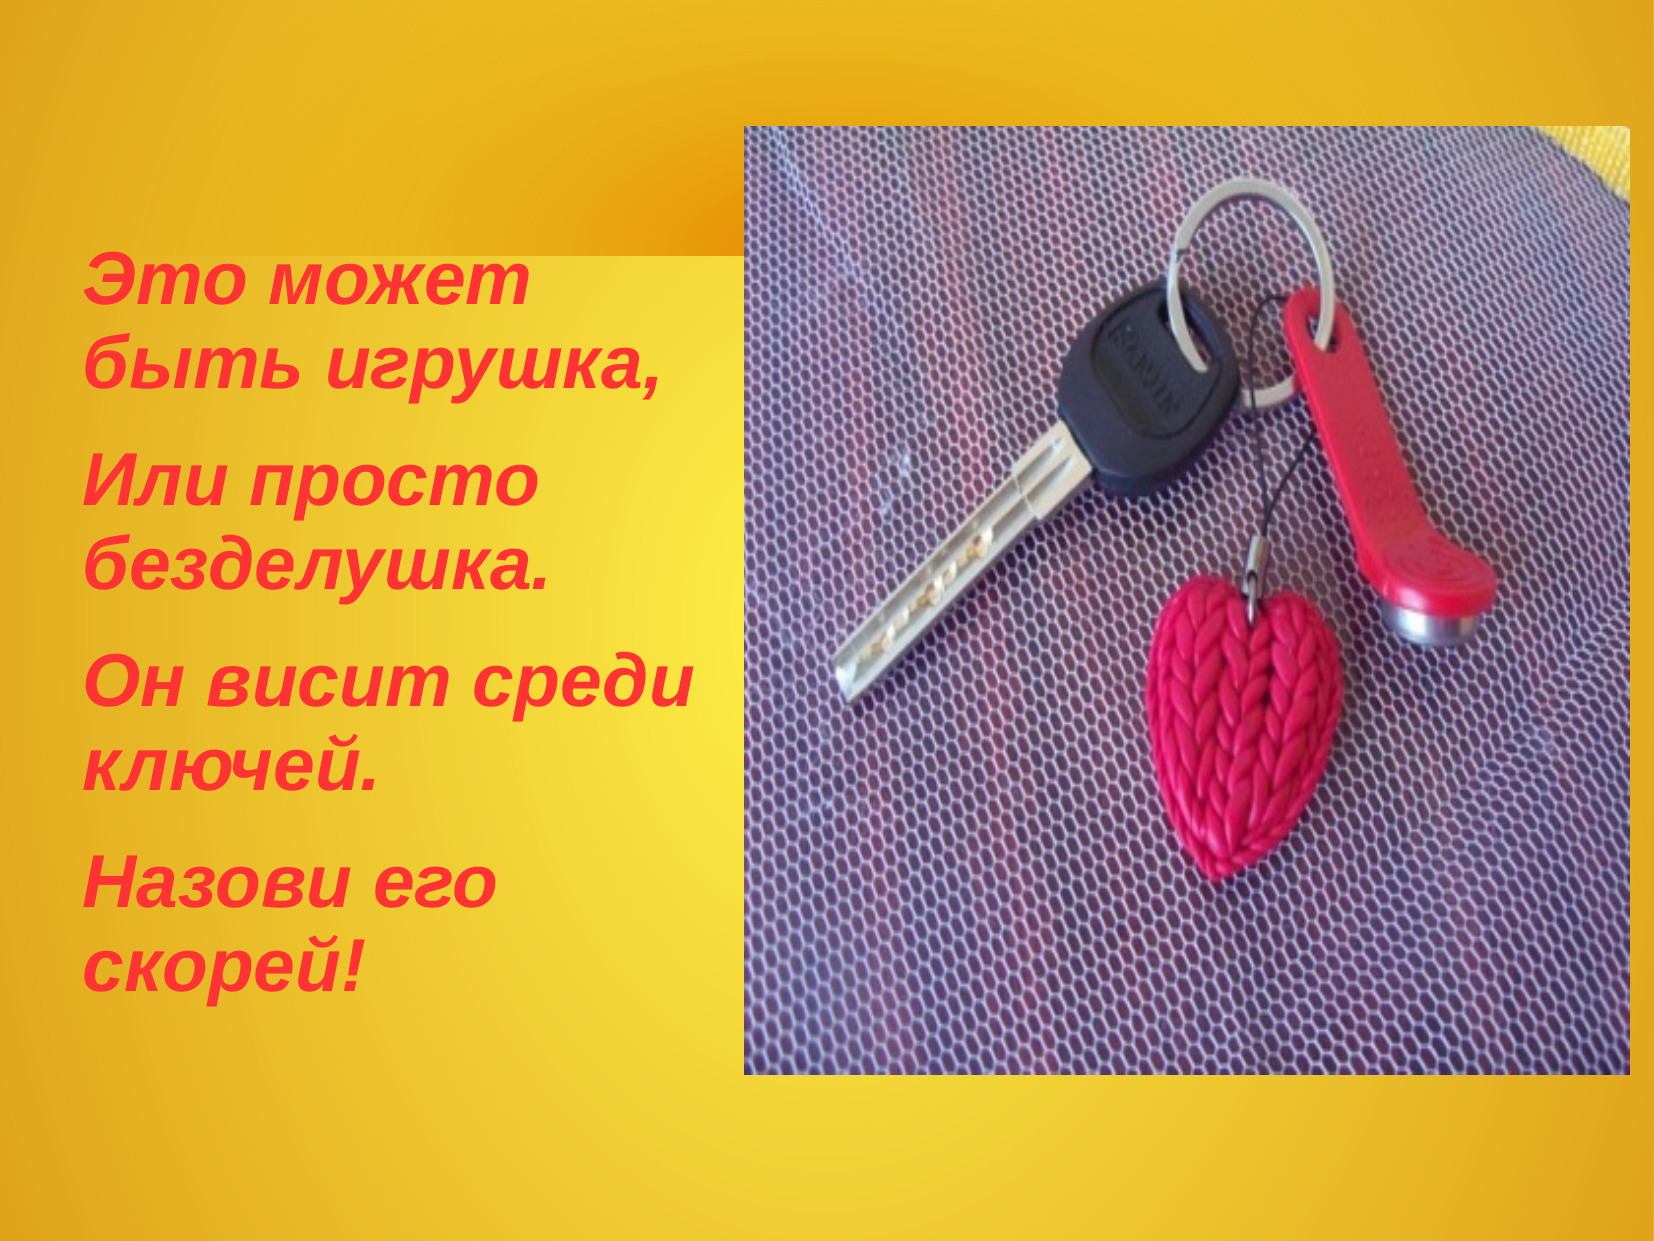

# Это может быть игрушка,
Или просто безделушка.
Он висит среди ключей.
Назови его скорей!